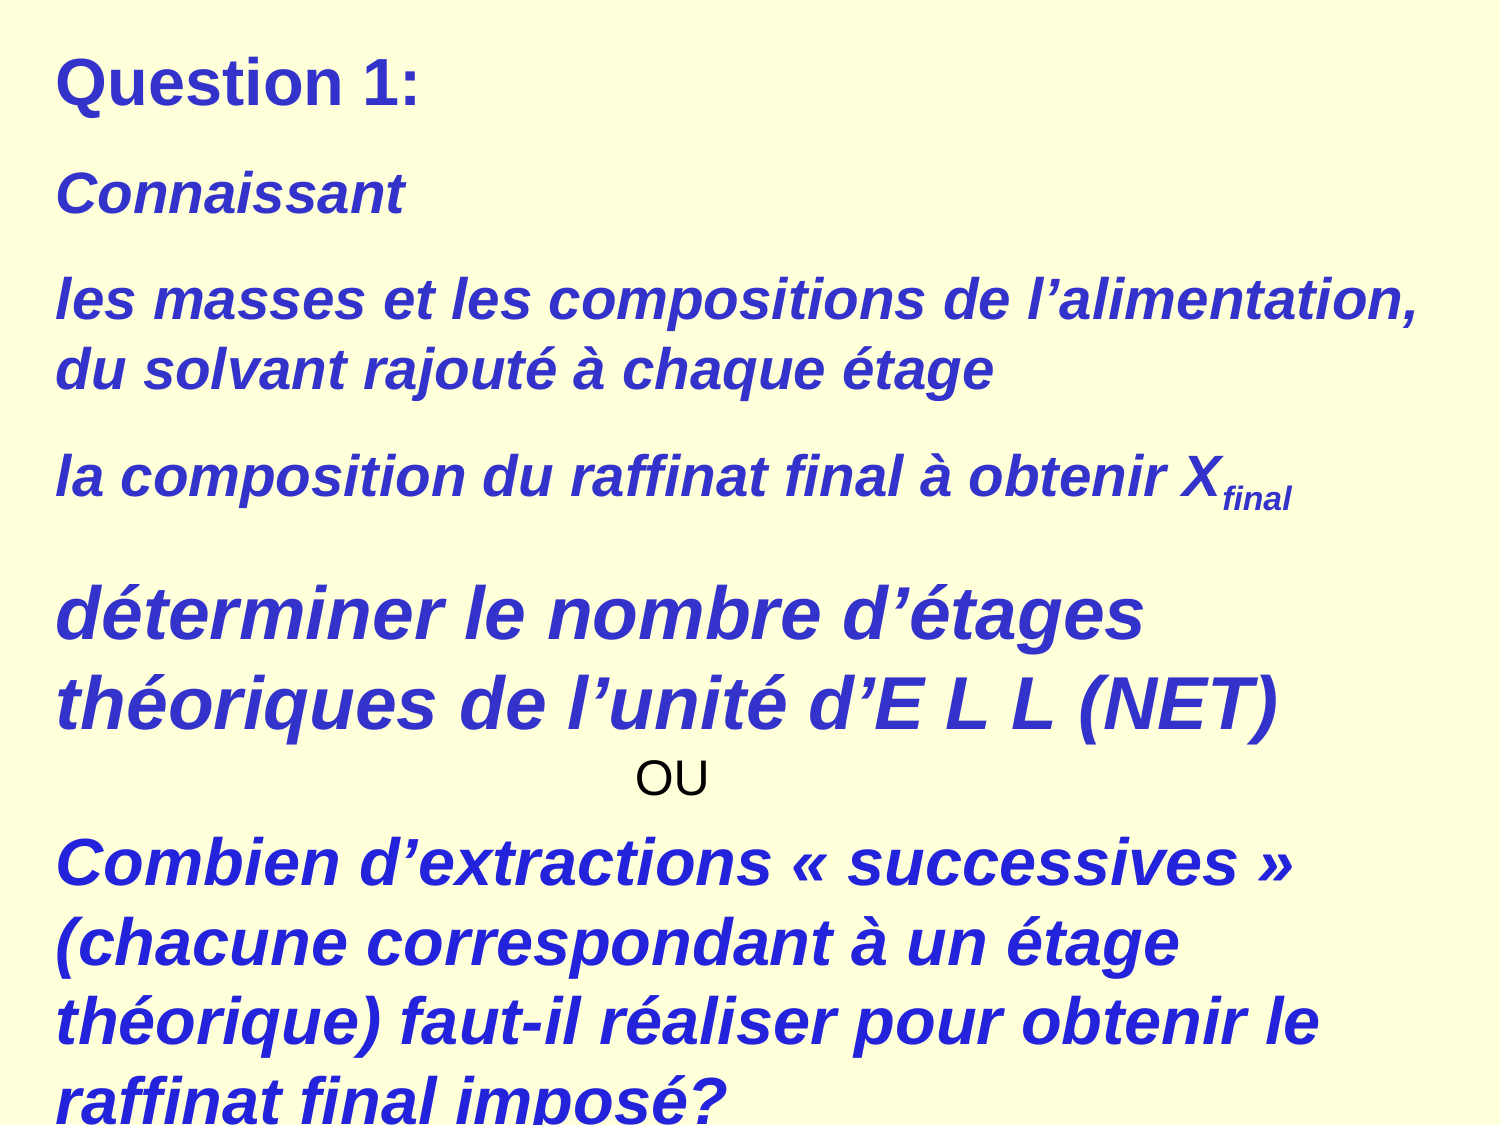

Question 1:
Connaissant
les masses et les compositions de l’alimentation, du solvant rajouté à chaque étage
la composition du raffinat final à obtenir Xfinal
déterminer le nombre d’étages théoriques de l’unité d’E L L (NET)
OU
Combien d’extractions « successives » (chacune correspondant à un étage théorique) faut-il réaliser pour obtenir le raffinat final imposé?